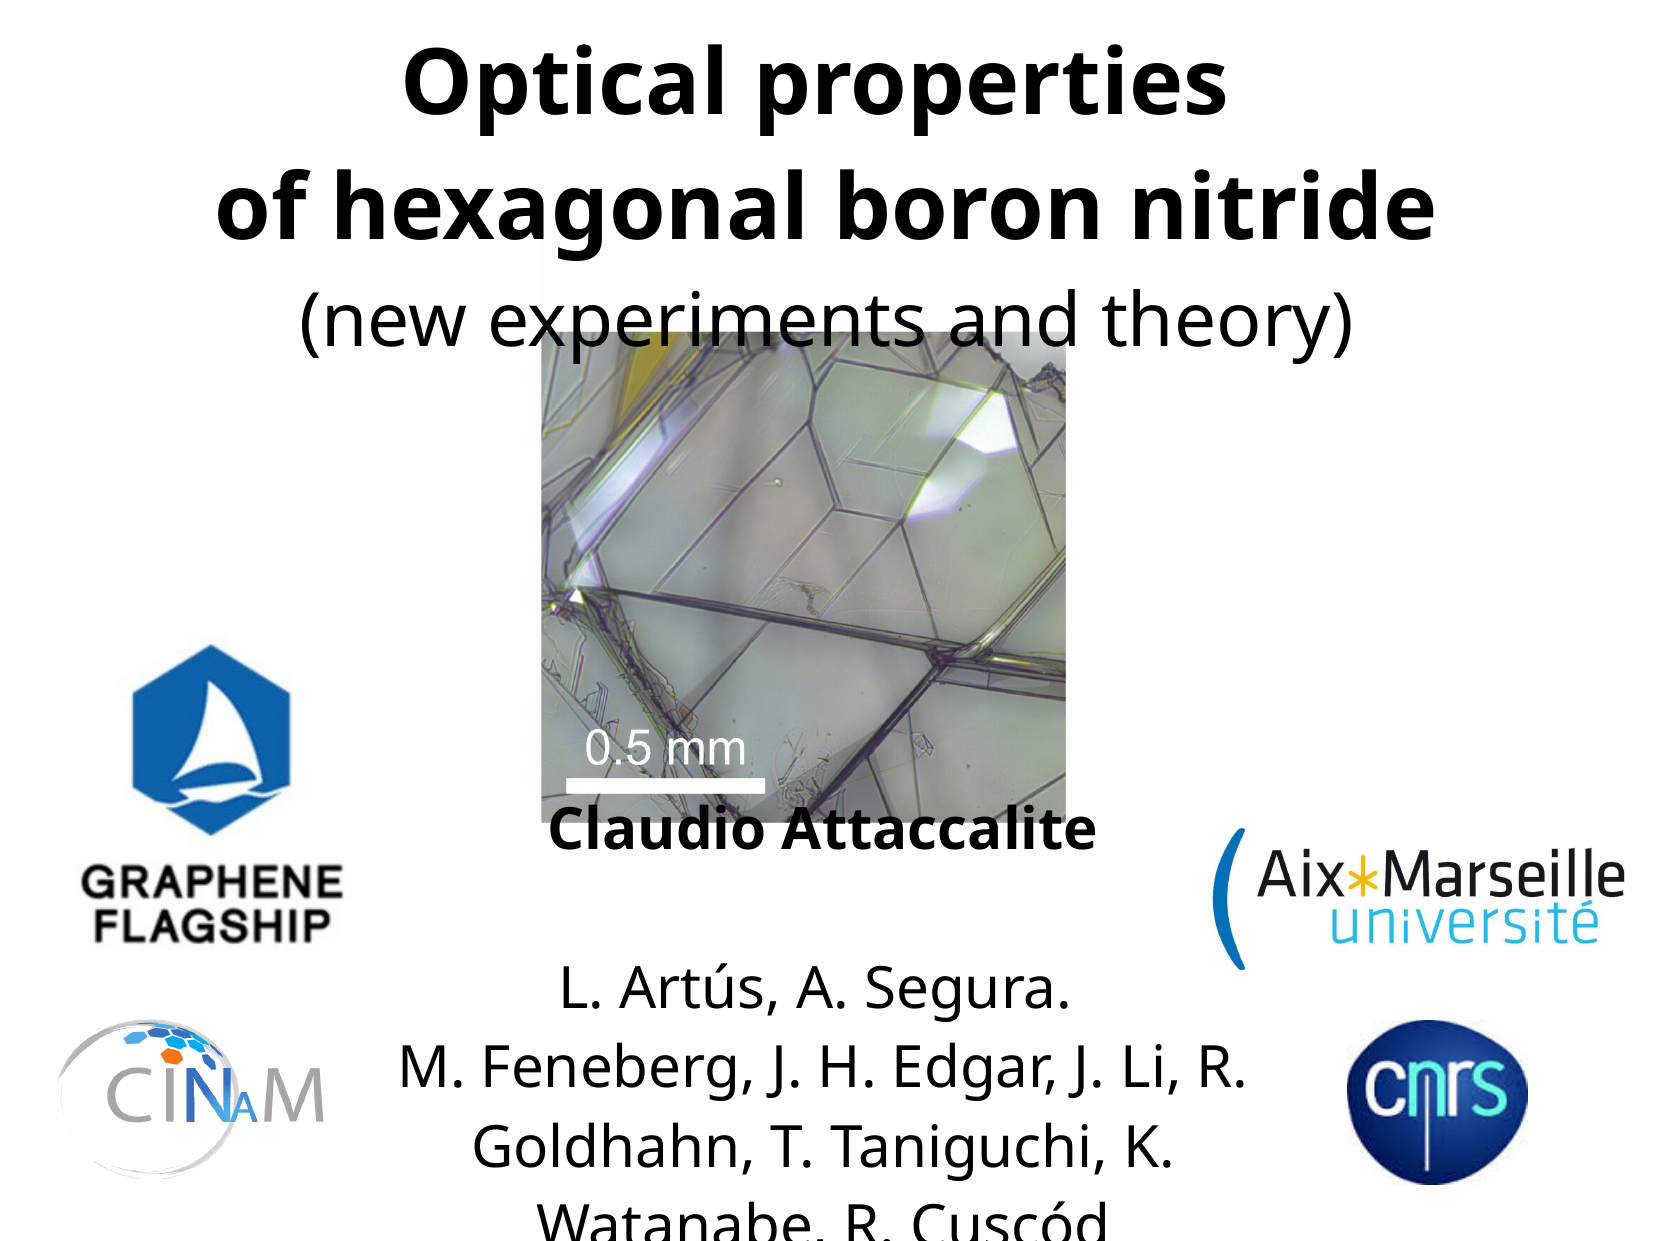

# Optical properties of hexagonal boron nitride (new experiments and theory)
Claudio Attaccalite
L. Artús, A. Segura.
M. Feneberg, J. H. Edgar, J. Li, R. Goldhahn, T. Taniguchi, K. Watanabe, R. Cuscód